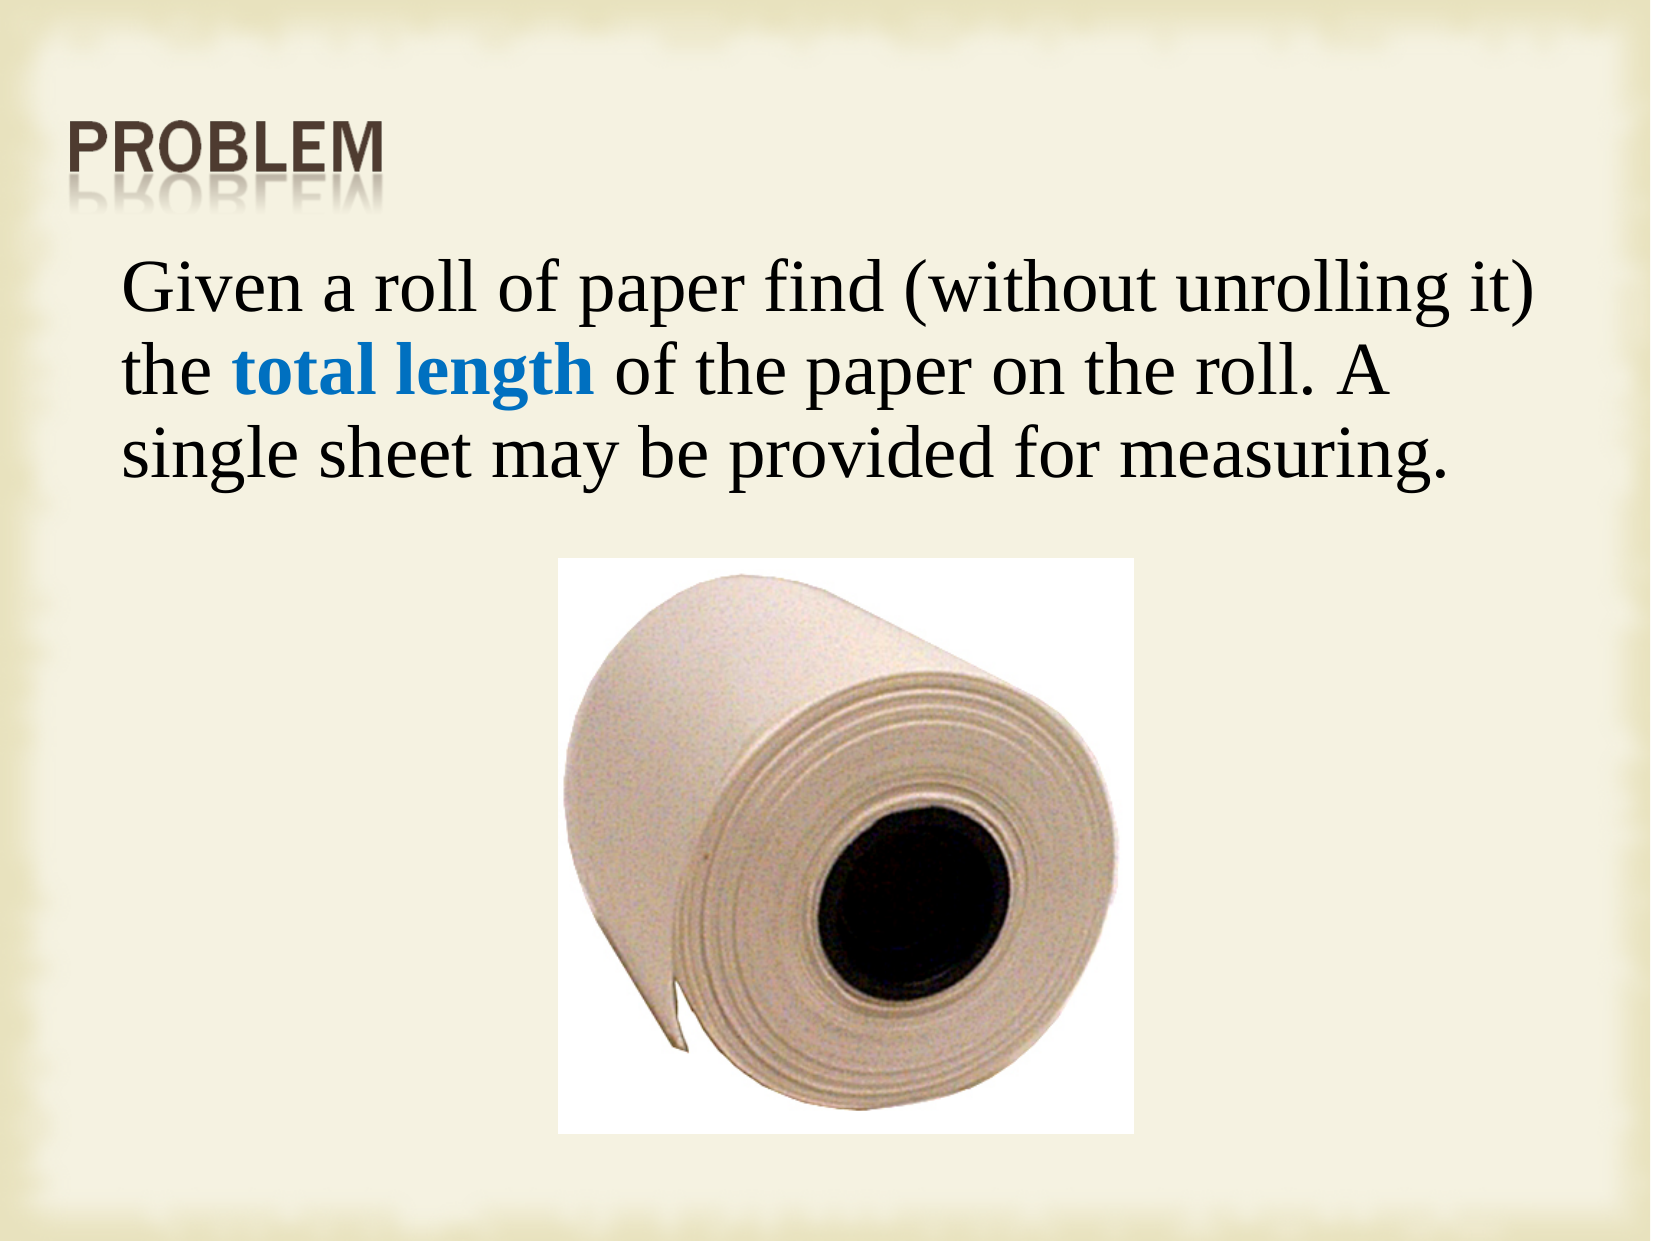

# Given a roll of paper find (without unrolling it) the total length of the paper on the roll. A single sheet may be provided for measuring.